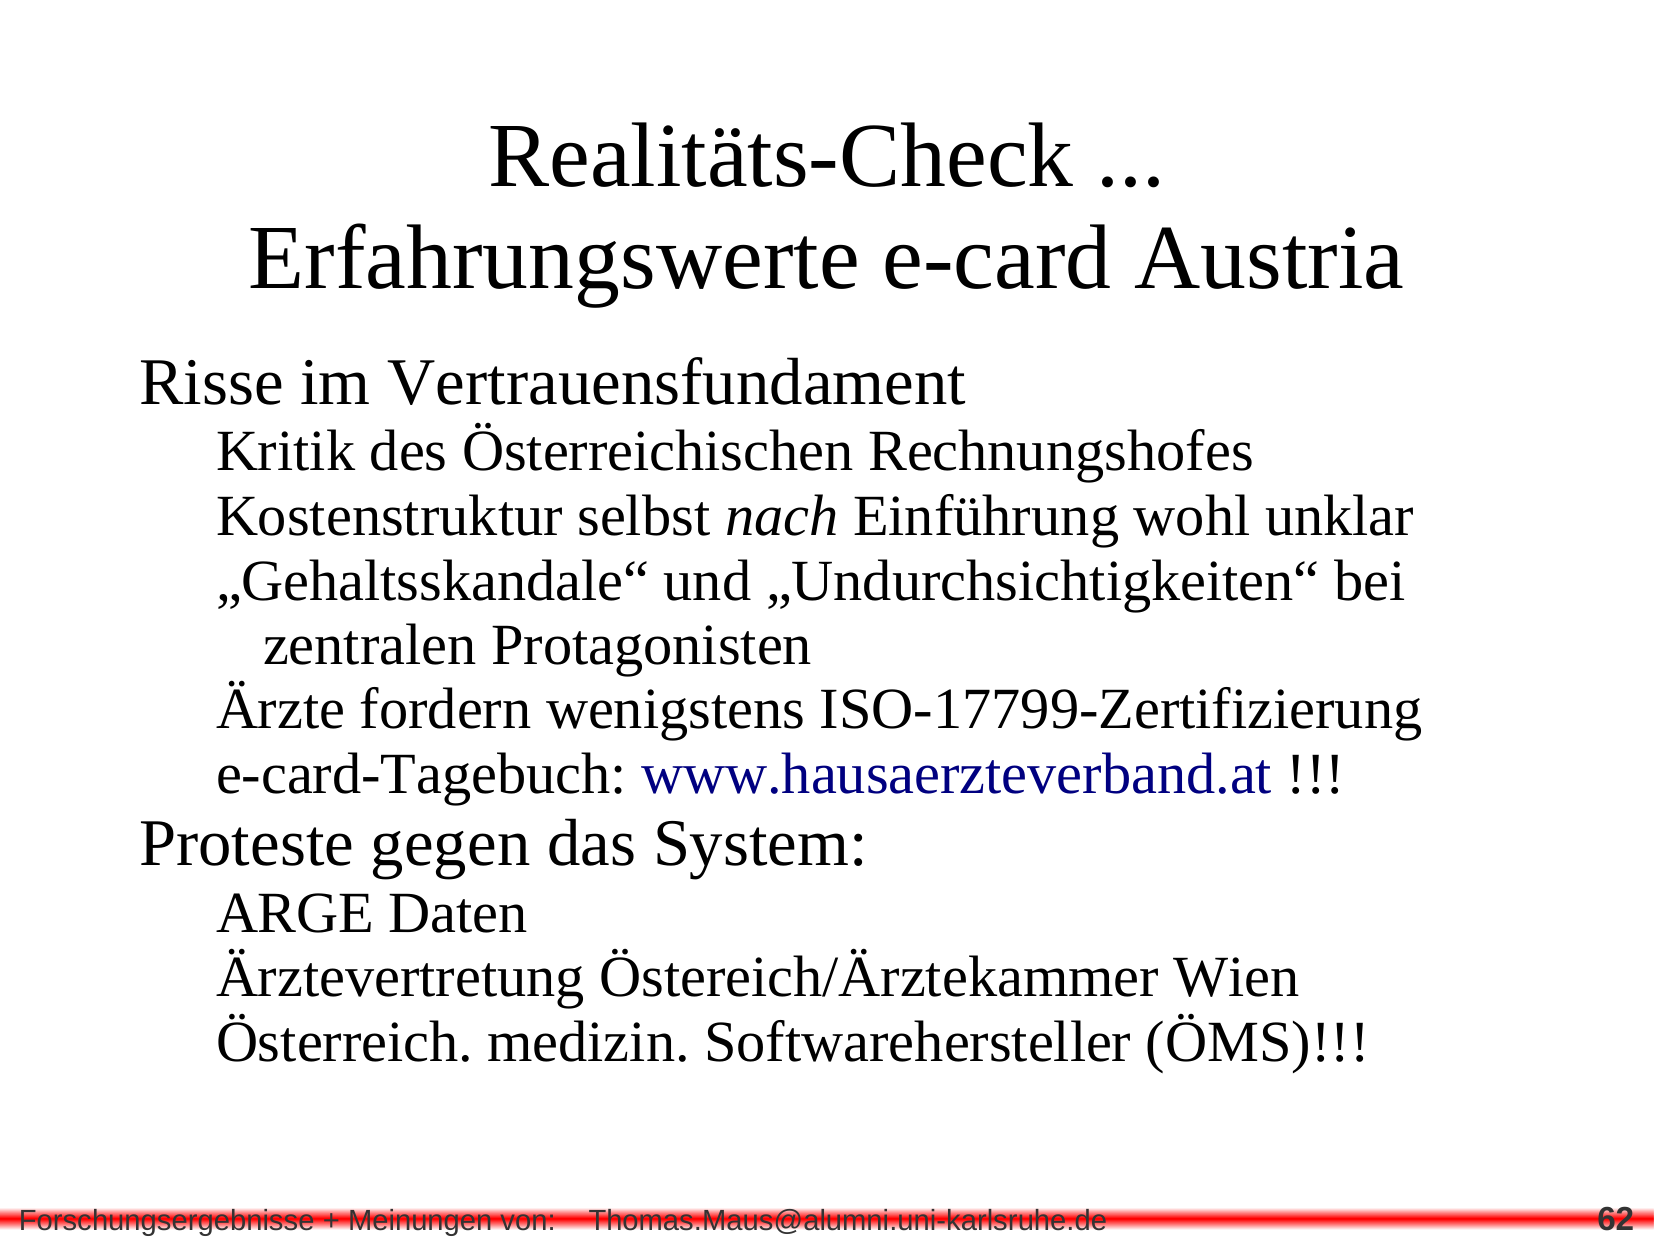

# Realitäts-Check ... Erfahrungswerte e-card Austria
Risse im Vertrauensfundament
Kritik des Österreichischen Rechnungshofes
Kostenstruktur selbst nach Einführung wohl unklar
„Gehaltsskandale“ und „Undurchsichtigkeiten“ bei zentralen Protagonisten
Ärzte fordern wenigstens ISO-17799-Zertifizierung
e-card-Tagebuch: www.hausaerzteverband.at !!!
Proteste gegen das System:
ARGE Daten
Ärztevertretung Östereich/Ärztekammer Wien
Österreich. medizin. Softwarehersteller (ÖMS)!!!